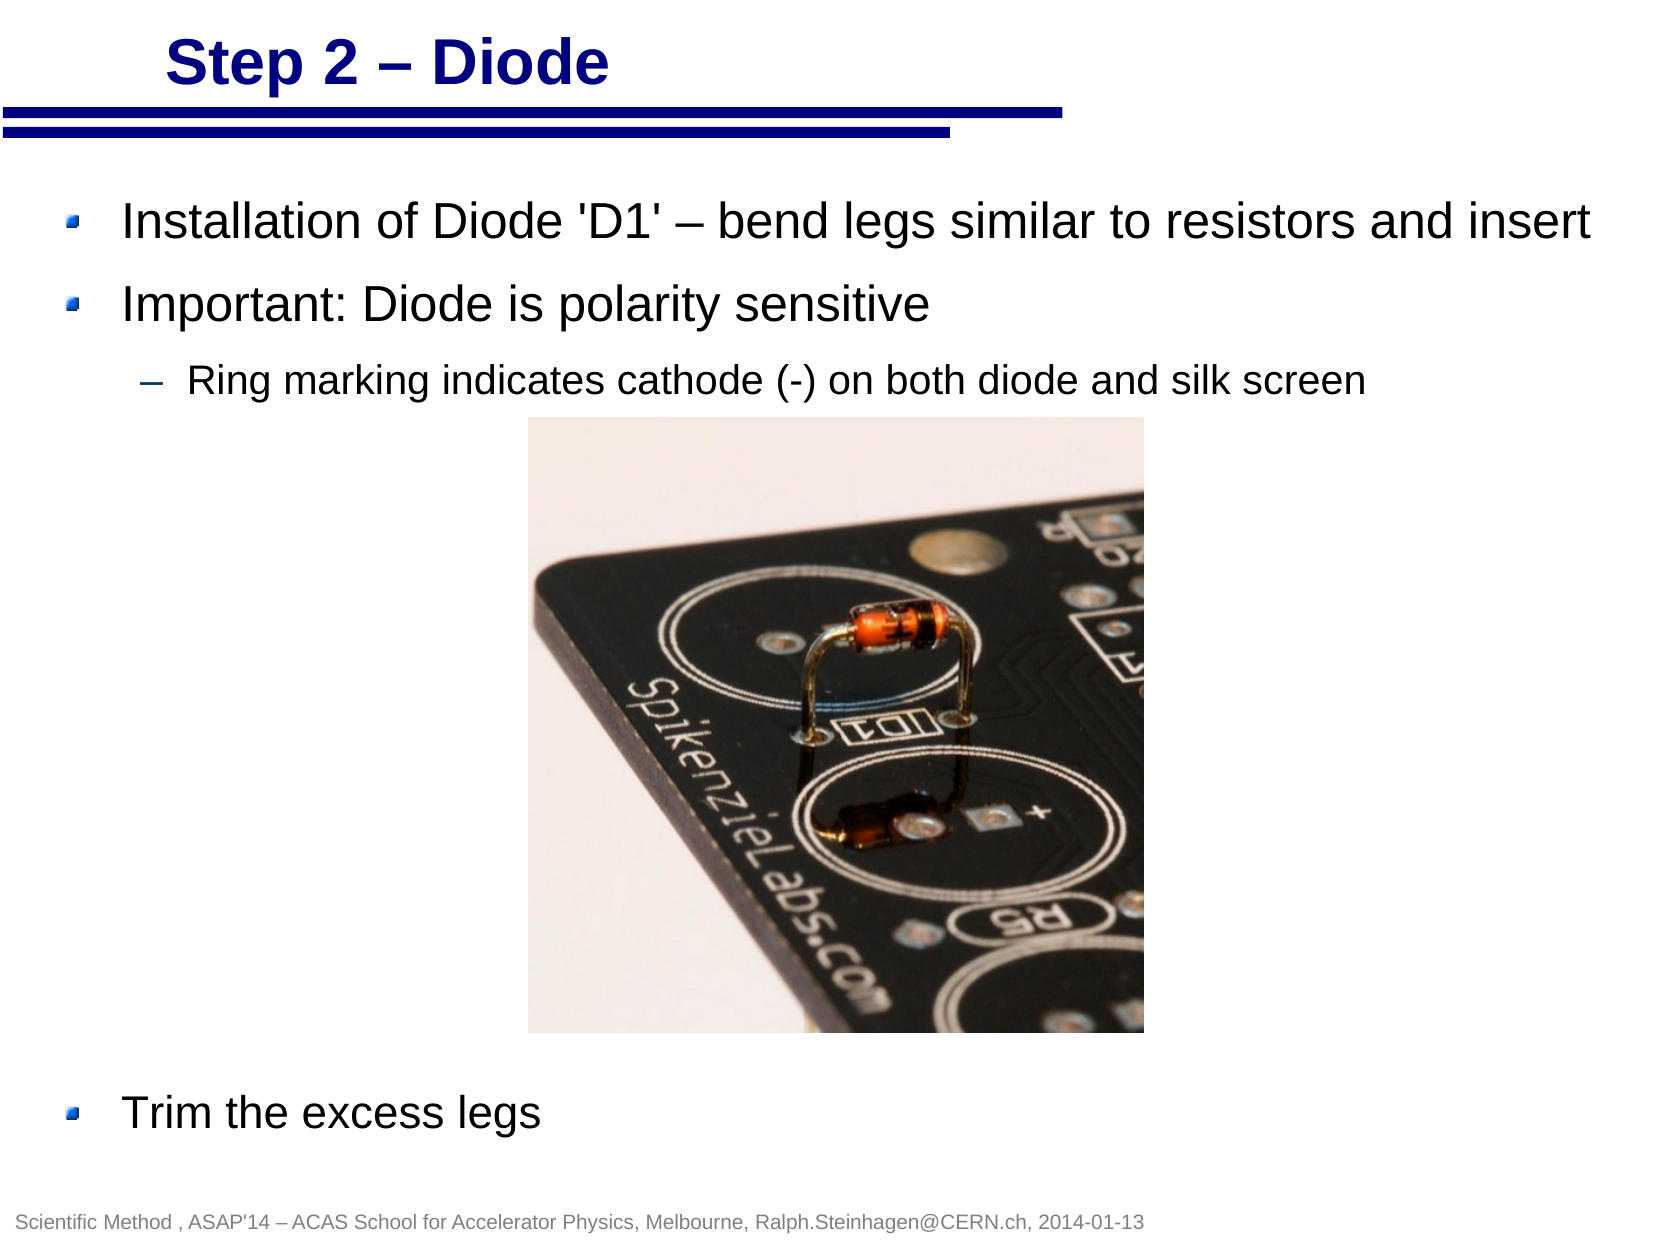

# Step 2 – Diode
Installation of Diode 'D1' – bend legs similar to resistors and insert
Important: Diode is polarity sensitive
Ring marking indicates cathode (-) on both diode and silk screen
Trim the excess legs